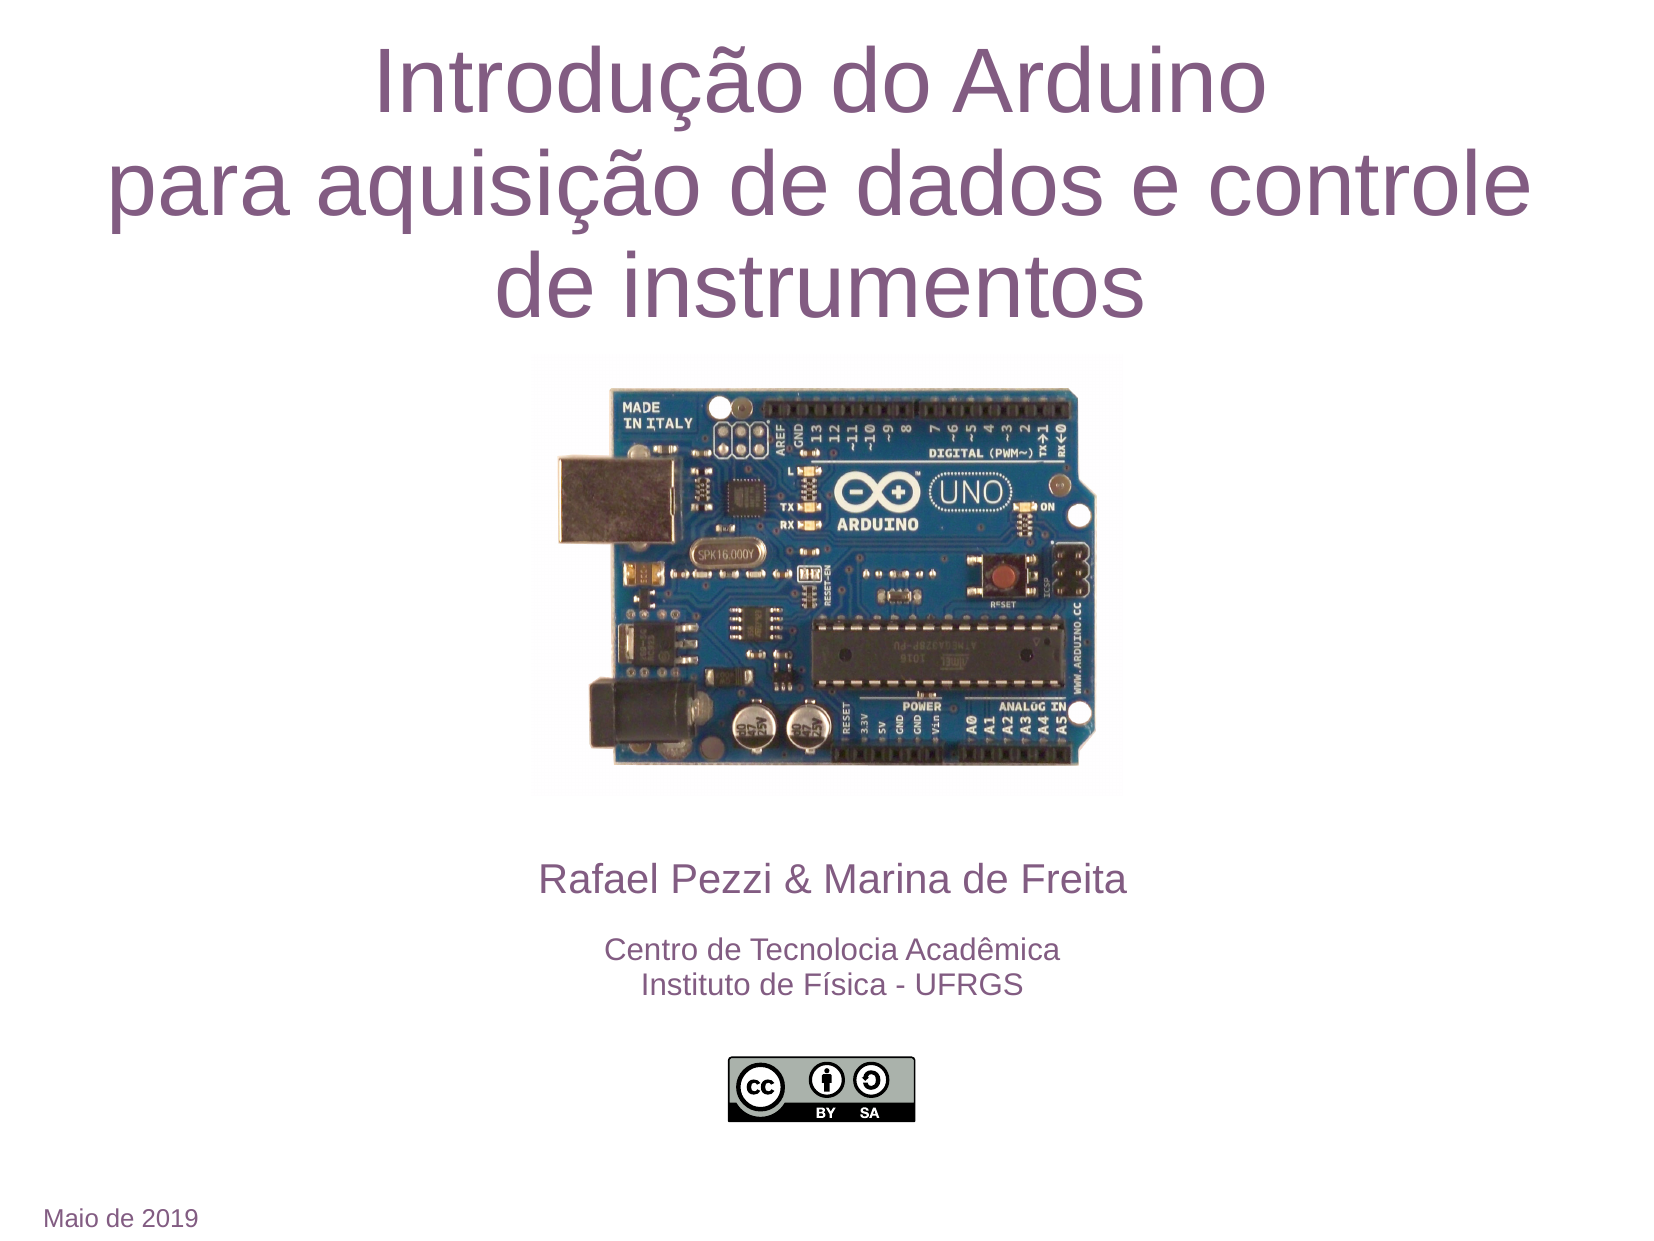

# Introdução do Arduino para aquisição de dados e controle de instrumentos
Rafael Pezzi & Marina de Freita
Centro de Tecnolocia Acadêmica
Instituto de Física - UFRGS
Maio de 2019